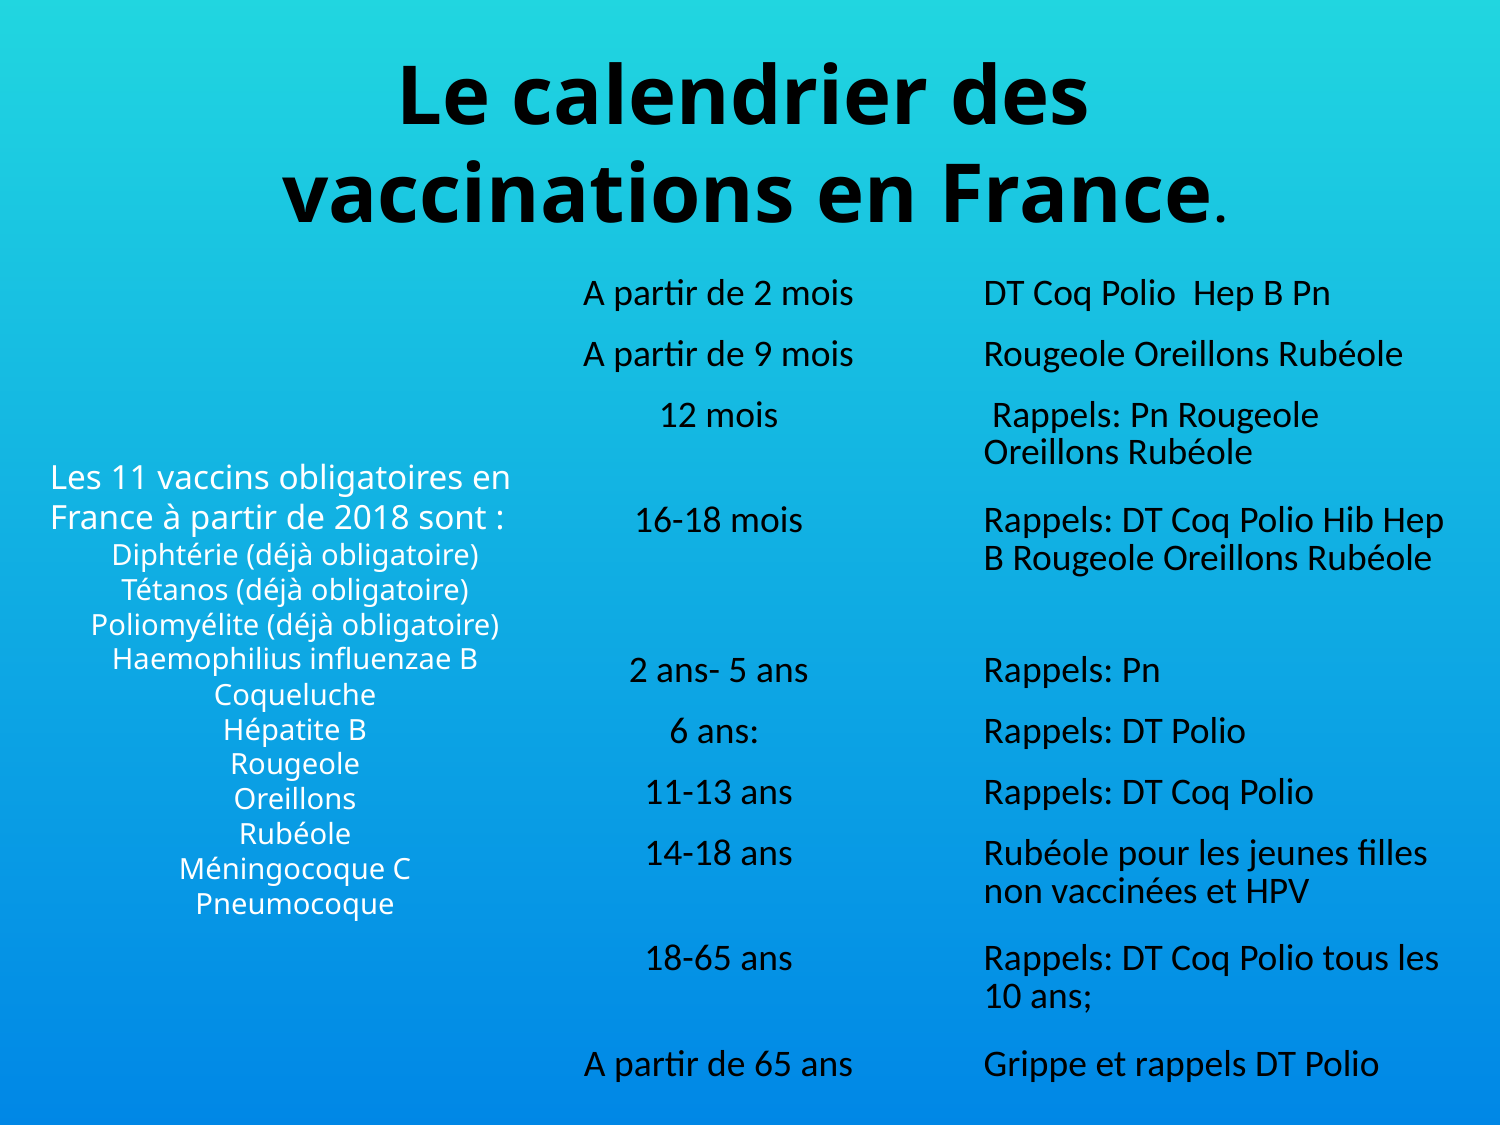

# Le calendrier des vaccinations en France.
| A partir de 2 mois | DT Coq Polio Hep B Pn |
| --- | --- |
| A partir de 9 mois | Rougeole Oreillons Rubéole |
| 12 mois | Rappels: Pn Rougeole Oreillons Rubéole |
| 16-18 mois | Rappels: DT Coq Polio Hib Hep B Rougeole Oreillons Rubéole |
| 2 ans- 5 ans | Rappels: Pn |
| 6 ans: | Rappels: DT Polio |
| 11-13 ans | Rappels: DT Coq Polio |
| 14-18 ans | Rubéole pour les jeunes filles non vaccinées et HPV |
| 18-65 ans | Rappels: DT Coq Polio tous les 10 ans; |
| A partir de 65 ans | Grippe et rappels DT Polio |
Les 11 vaccins obligatoires en France à partir de 2018 sont :
Diphtérie (déjà obligatoire)
Tétanos (déjà obligatoire)
Poliomyélite (déjà obligatoire)
Haemophilius influenzae B
Coqueluche
Hépatite B
Rougeole
Oreillons
Rubéole
Méningocoque C
Pneumocoque